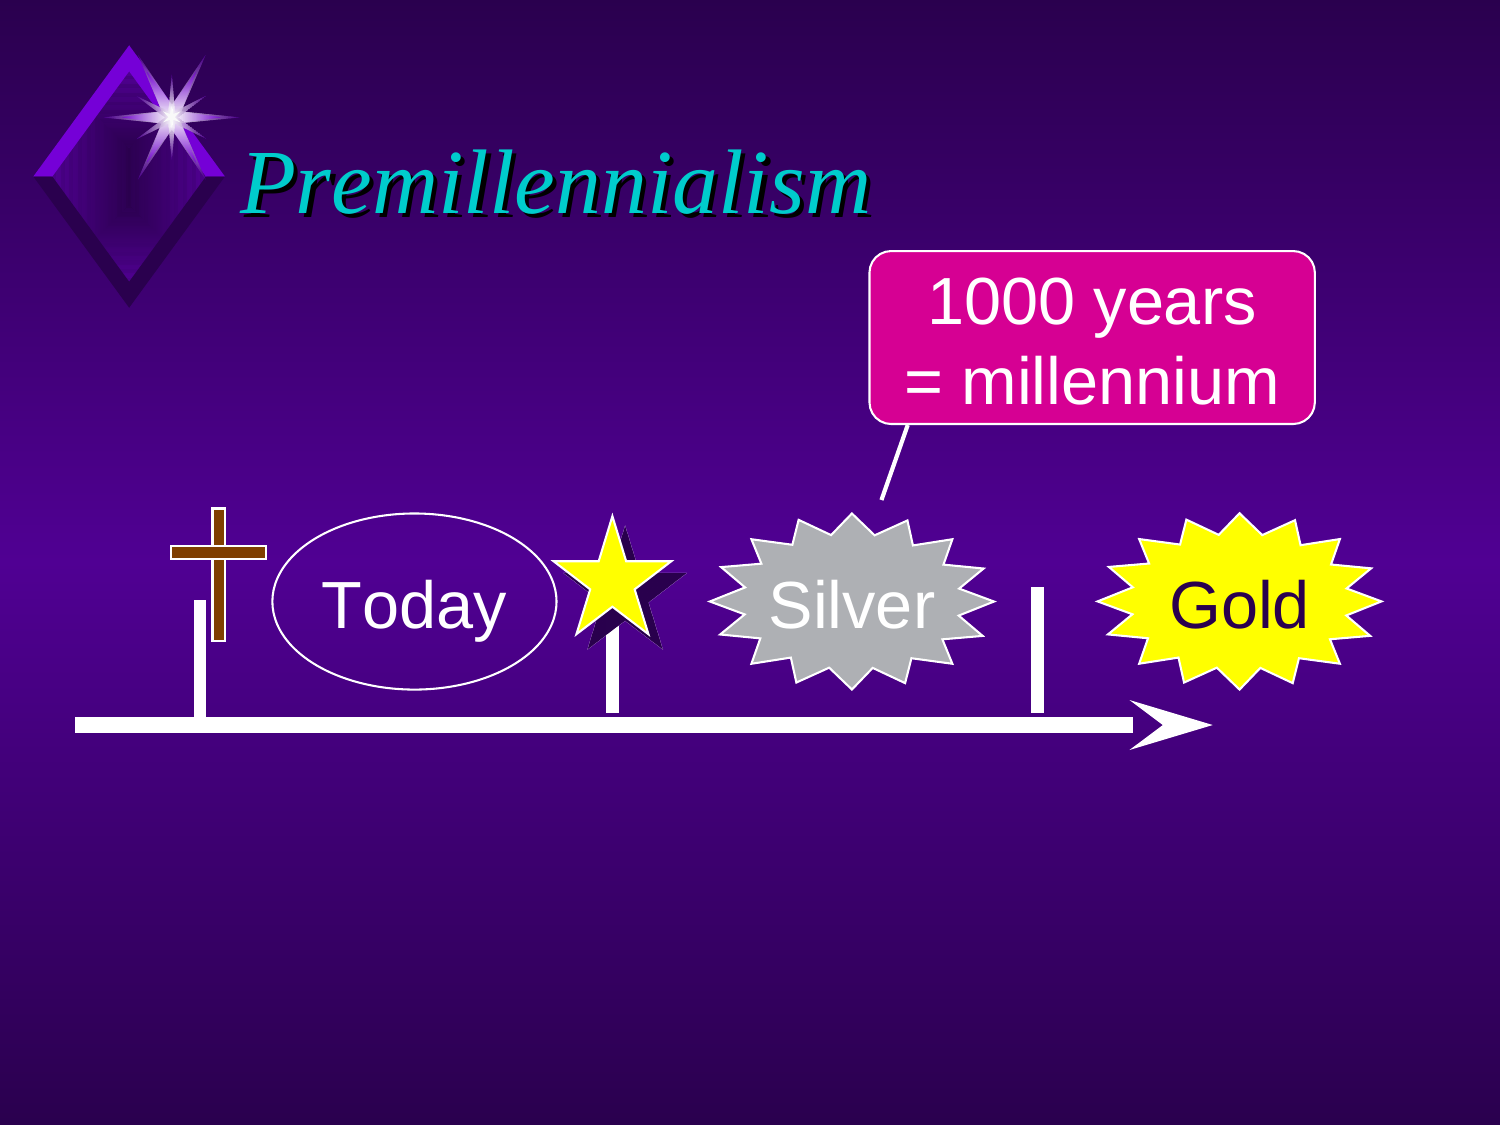

# Premillennialism
1000 years
= millennium
Gold
Today
Silver